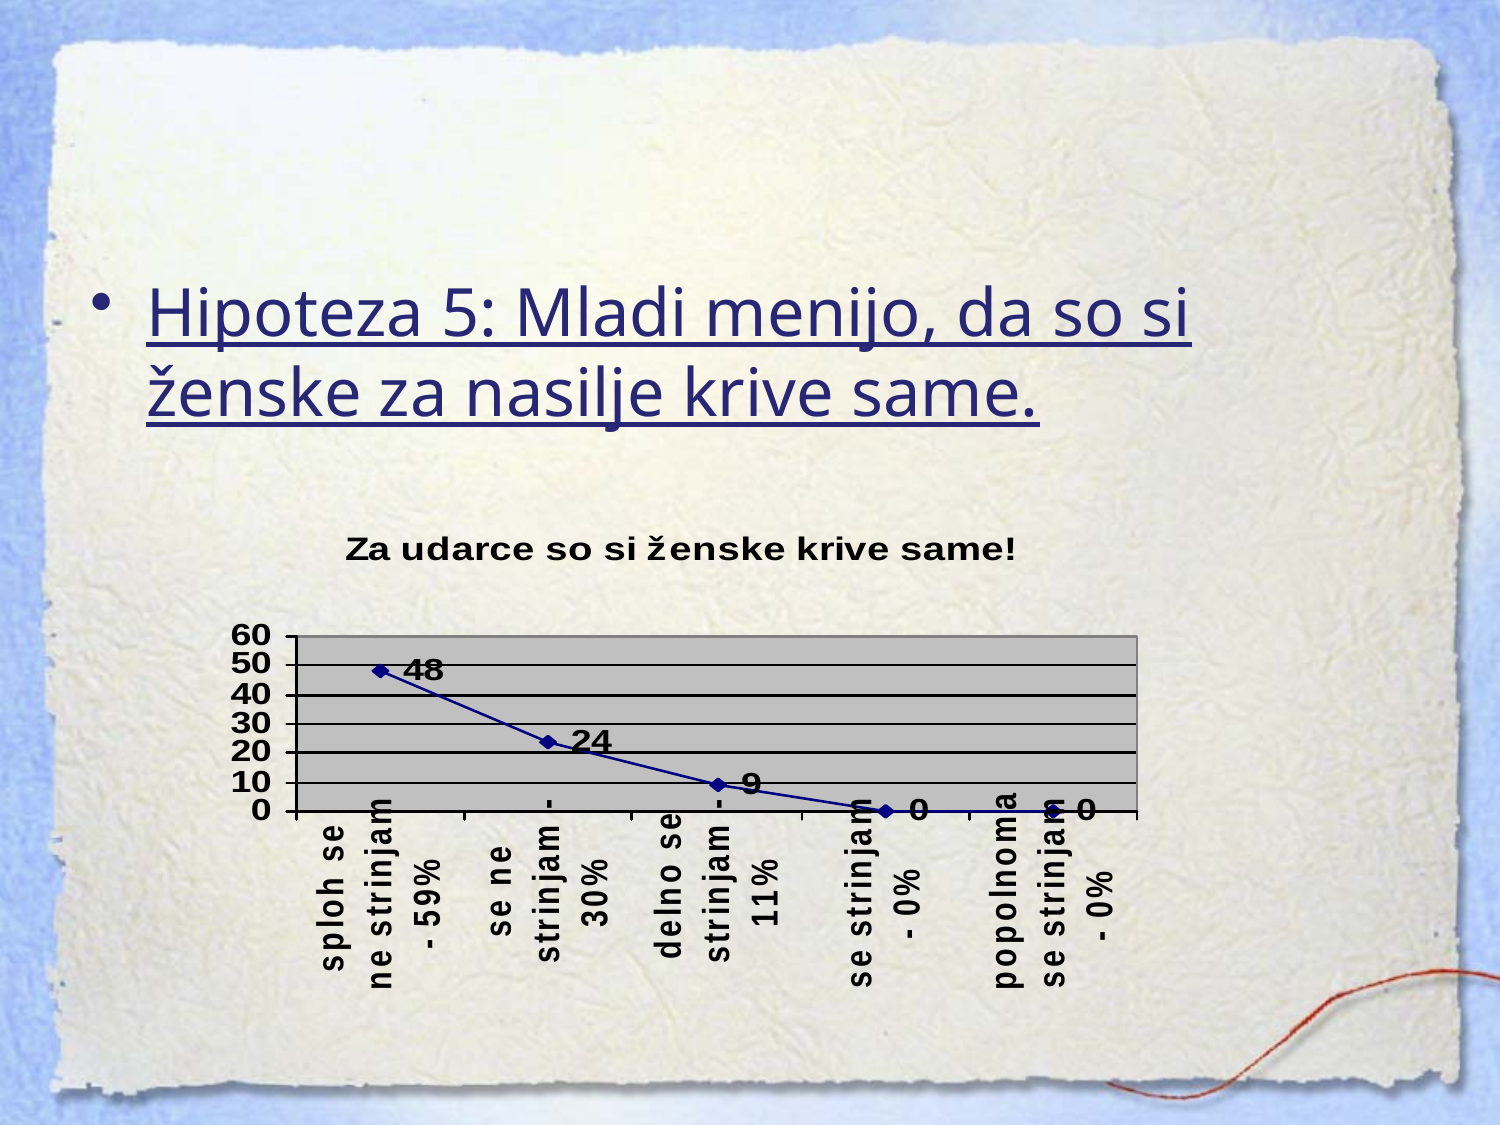

#
Hipoteza 5: Mladi menijo, da so si ženske za nasilje krive same.